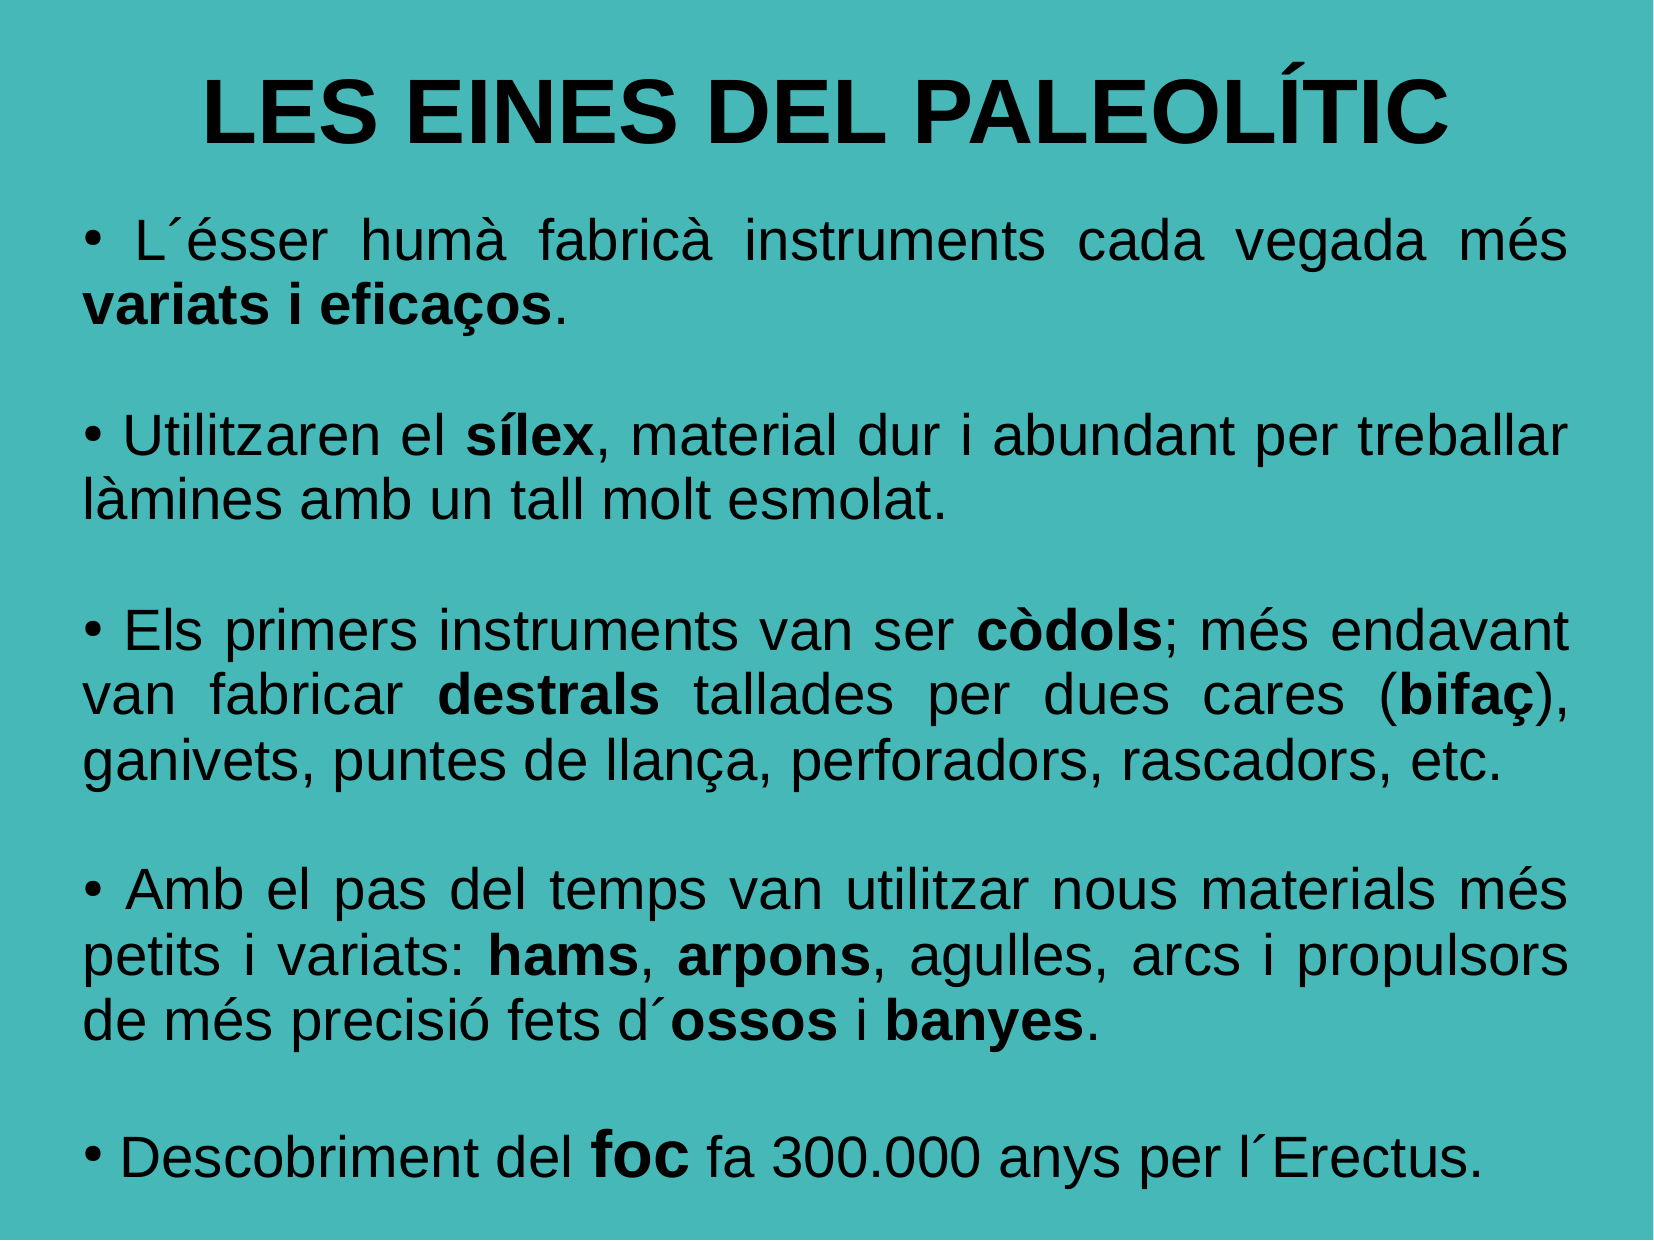

# LES EINES DEL PALEOLÍTIC
 L´ésser humà fabricà instruments cada vegada més variats i eficaços.
 Utilitzaren el sílex, material dur i abundant per treballar làmines amb un tall molt esmolat.
 Els primers instruments van ser còdols; més endavant van fabricar destrals tallades per dues cares (bifaç), ganivets, puntes de llança, perforadors, rascadors, etc.
 Amb el pas del temps van utilitzar nous materials més petits i variats: hams, arpons, agulles, arcs i propulsors de més precisió fets d´ossos i banyes.
 Descobriment del foc fa 300.000 anys per l´Erectus.